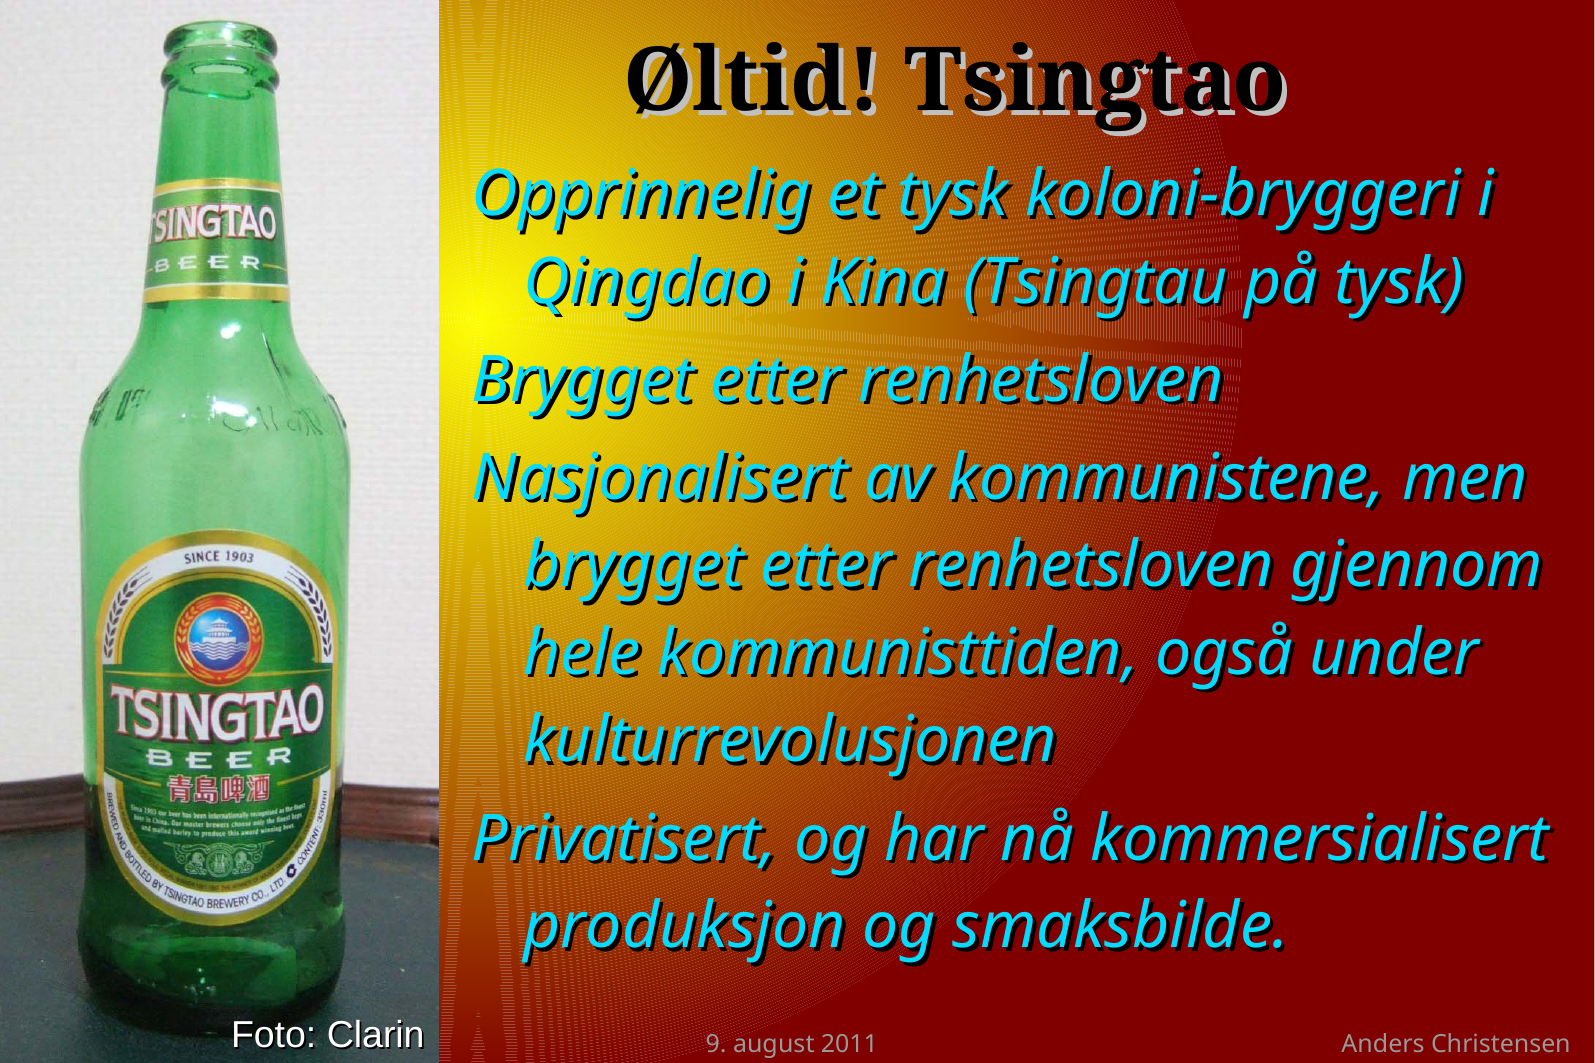

# Øltid! Tsingtao
Opprinnelig et tysk koloni-bryggeri i Qingdao i Kina (Tsingtau på tysk)
Brygget etter renhetsloven
Nasjonalisert av kommunistene, men brygget etter renhetsloven gjennom hele kommunisttiden, også under kulturrevolusjonen
Privatisert, og har nå kommersialisert produksjon og smaksbilde.
Foto: Clarin